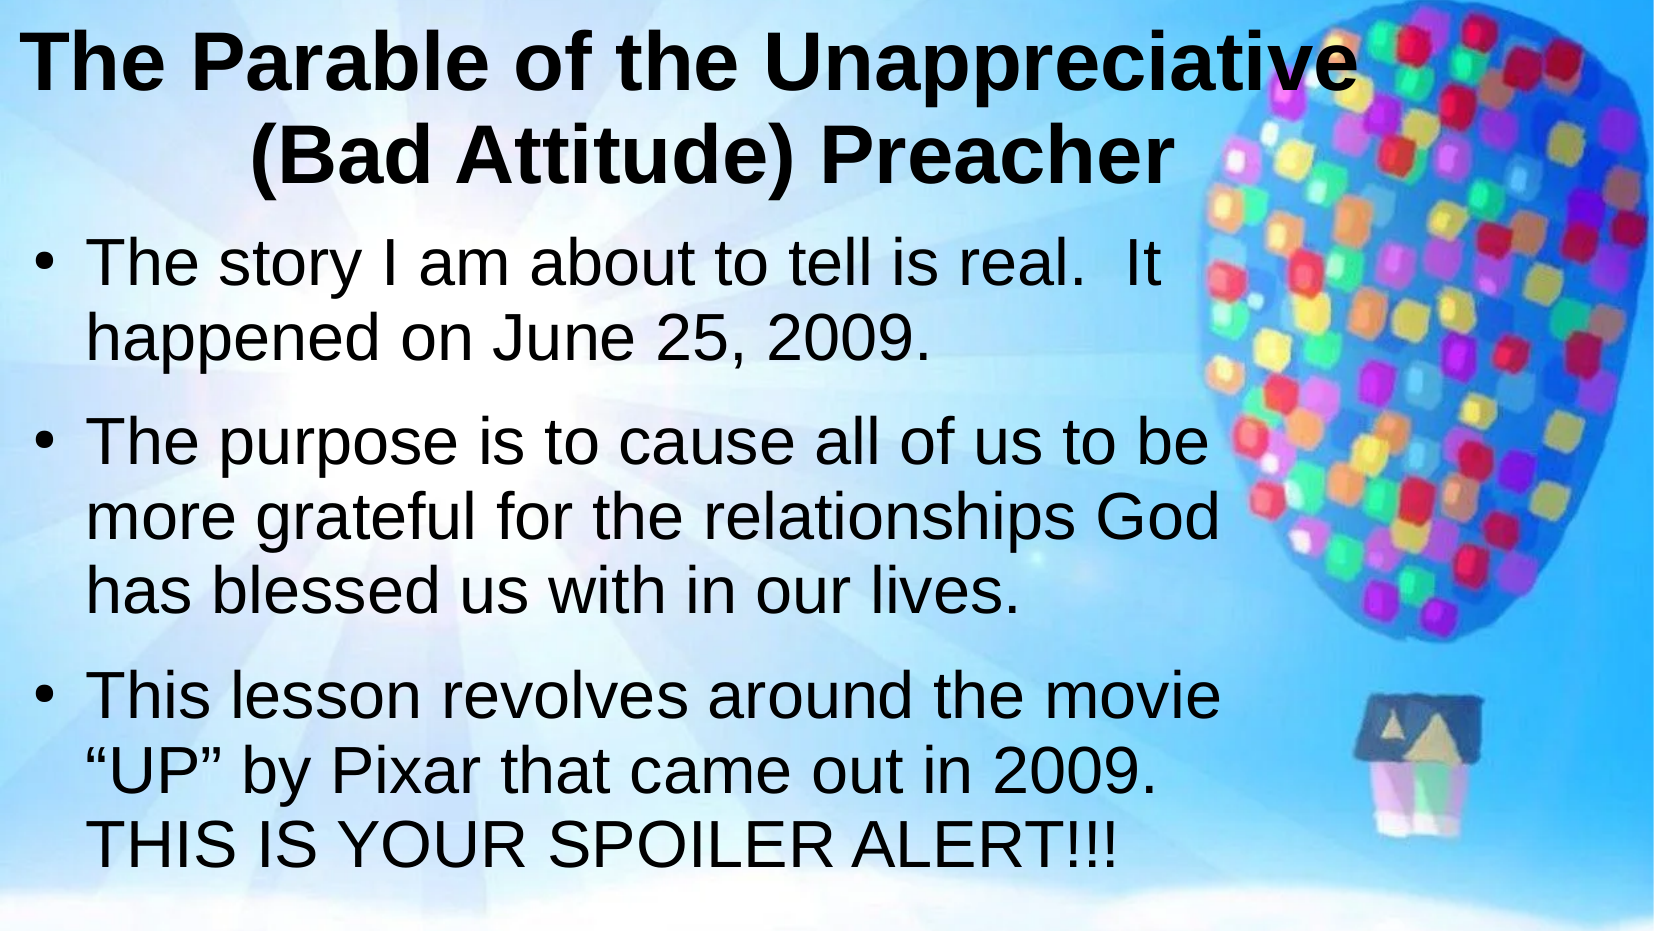

# The Parable of the Unappreciative (Bad Attitude) Preacher
The story I am about to tell is real. It happened on June 25, 2009.
The purpose is to cause all of us to be more grateful for the relationships God has blessed us with in our lives.
This lesson revolves around the movie “UP” by Pixar that came out in 2009. THIS IS YOUR SPOILER ALERT!!!